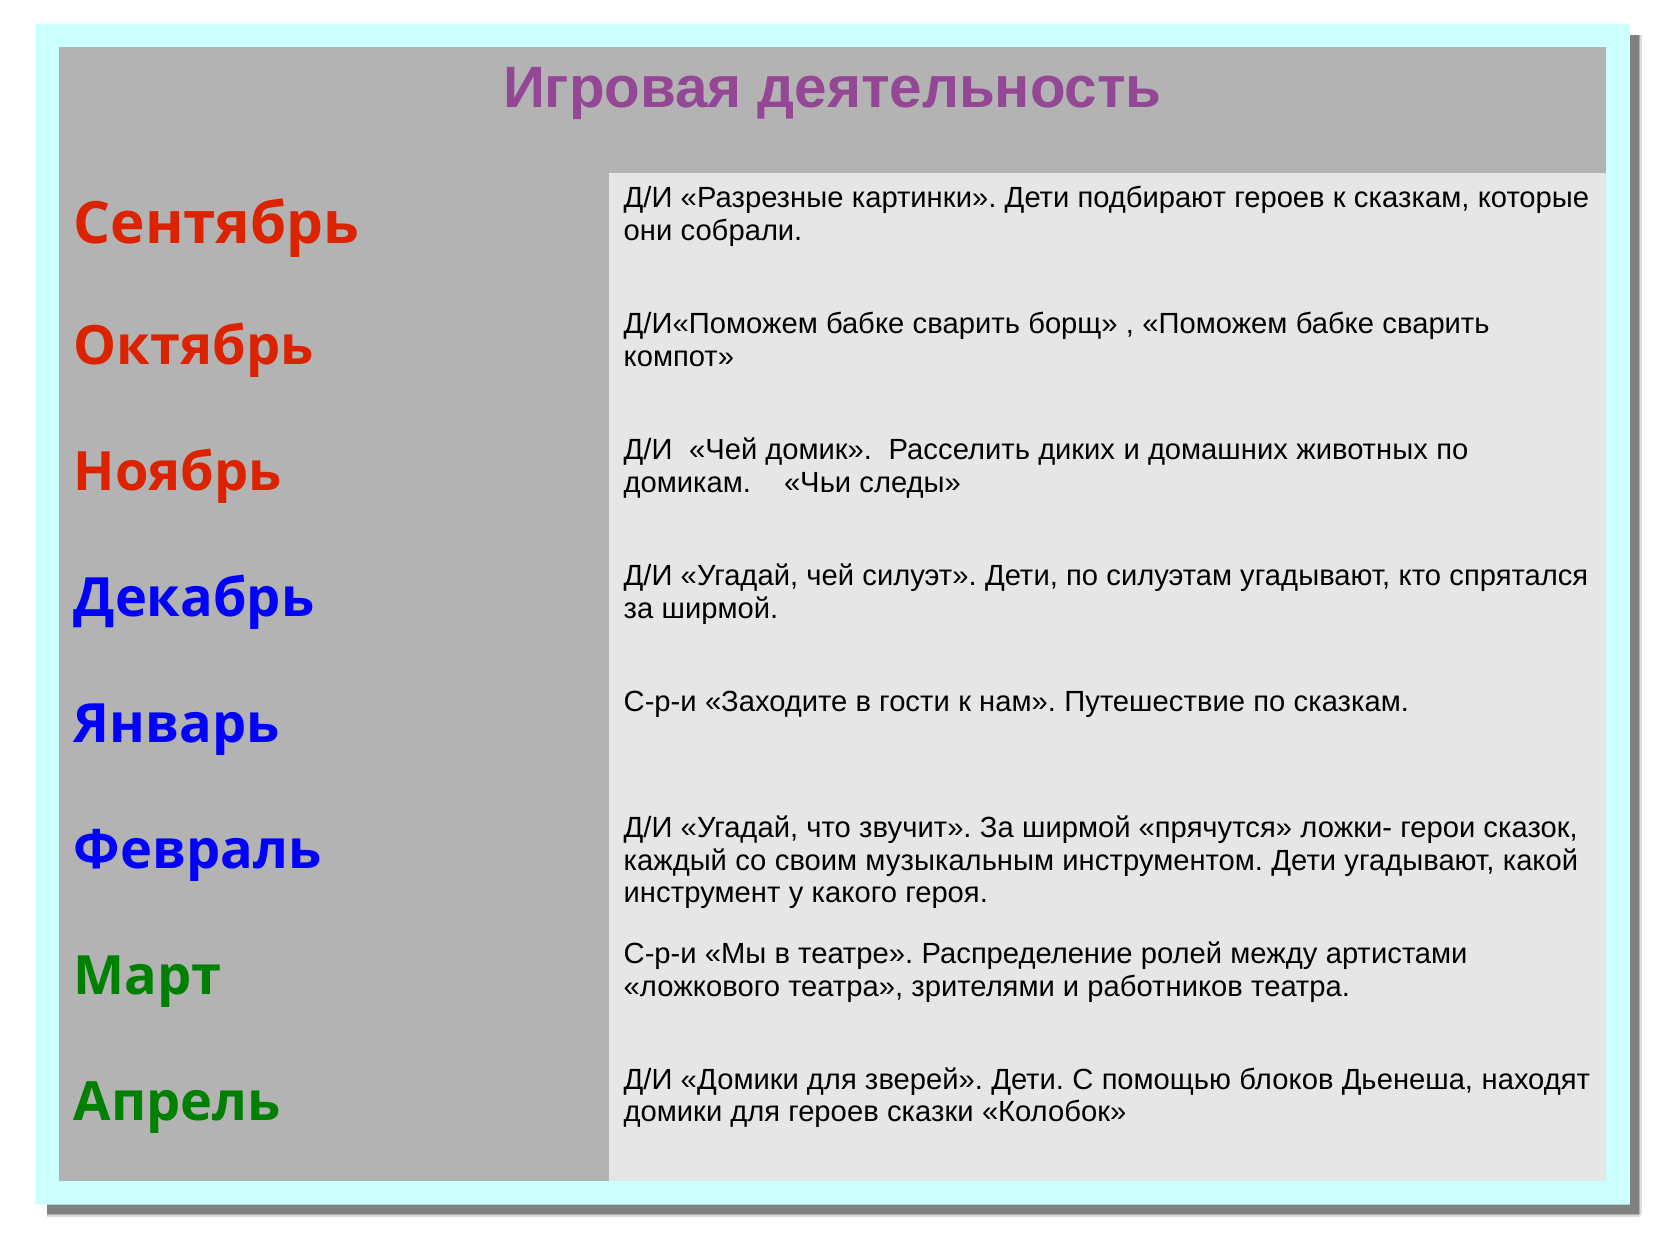

| Игровая деятельность | |
| --- | --- |
| Сентябрь | Д/И «Разрезные картинки». Дети подбирают героев к сказкам, которые они собрали. |
| Октябрь | Д/И«Поможем бабке сварить борщ» , «Поможем бабке сварить компот» |
| Ноябрь | Д/И «Чей домик». Расселить диких и домашних животных по домикам. «Чьи следы» |
| Декабрь | Д/И «Угадай, чей силуэт». Дети, по силуэтам угадывают, кто спрятался за ширмой. |
| Январь | С-р-и «Заходите в гости к нам». Путешествие по сказкам. |
| Февраль | Д/И «Угадай, что звучит». За ширмой «прячутся» ложки- герои сказок, каждый со своим музыкальным инструментом. Дети угадывают, какой инструмент у какого героя. |
| Март | С-р-и «Мы в театре». Распределение ролей между артистами «ложкового театра», зрителями и работников театра. |
| Апрель | Д/И «Домики для зверей». Дети. С помощью блоков Дьенеша, находят домики для героев сказки «Колобок» |